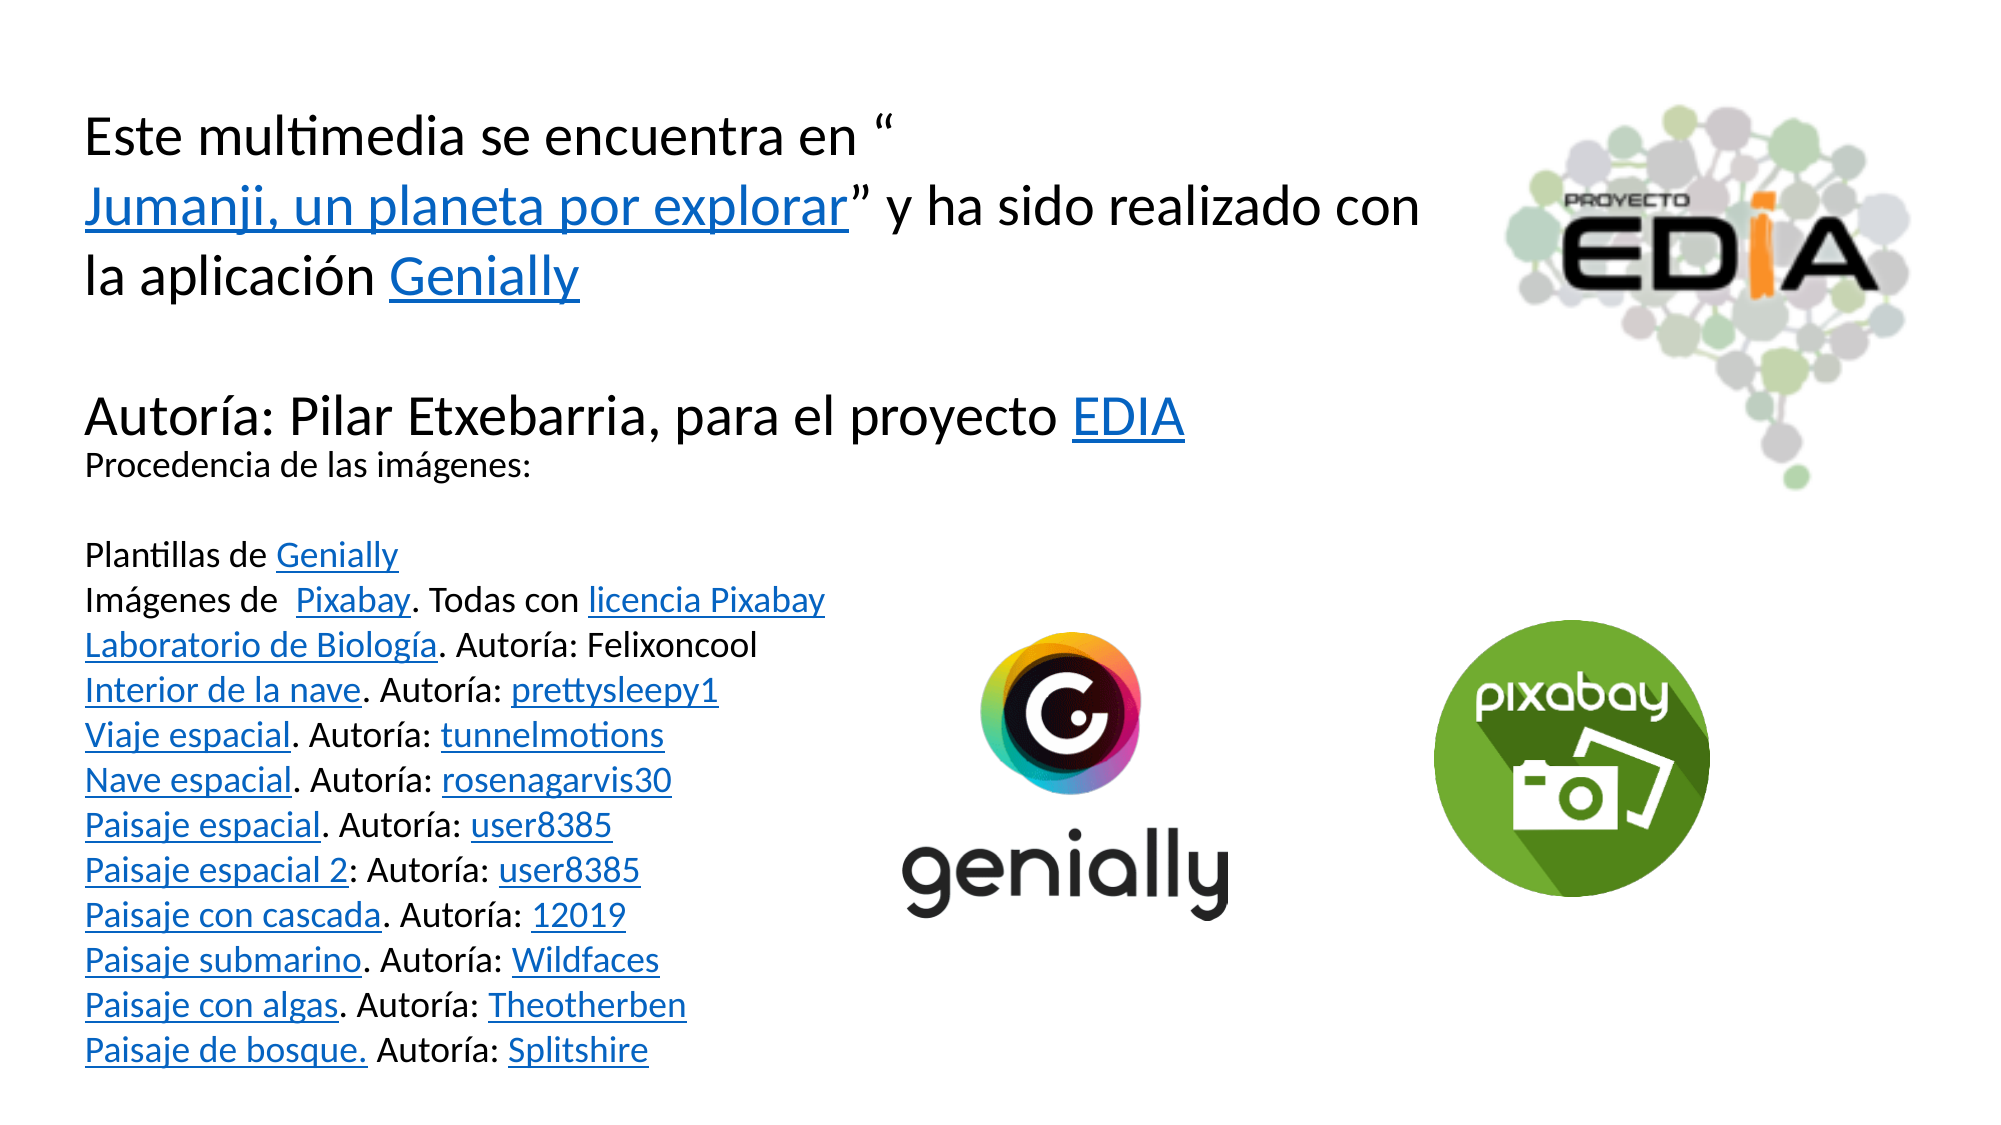

Este multimedia se encuentra en “Jumanji, un planeta por explorar” y ha sido realizado con la aplicación Genially
Autoría: Pilar Etxebarria, para el proyecto EDIA
Procedencia de las imágenes:
Plantillas de Genially
Imágenes de  Pixabay. Todas con licencia Pixabay
Laboratorio de Biología. Autoría: Felixoncool
Interior de la nave. Autoría: prettysleepy1
Viaje espacial. Autoría: tunnelmotions
Nave espacial. Autoría: rosenagarvis30
Paisaje espacial. Autoría: user8385
Paisaje espacial 2: Autoría: user8385
Paisaje con cascada. Autoría: 12019
Paisaje submarino. Autoría: Wildfaces
Paisaje con algas. Autoría: Theotherben
Paisaje de bosque. Autoría: Splitshire